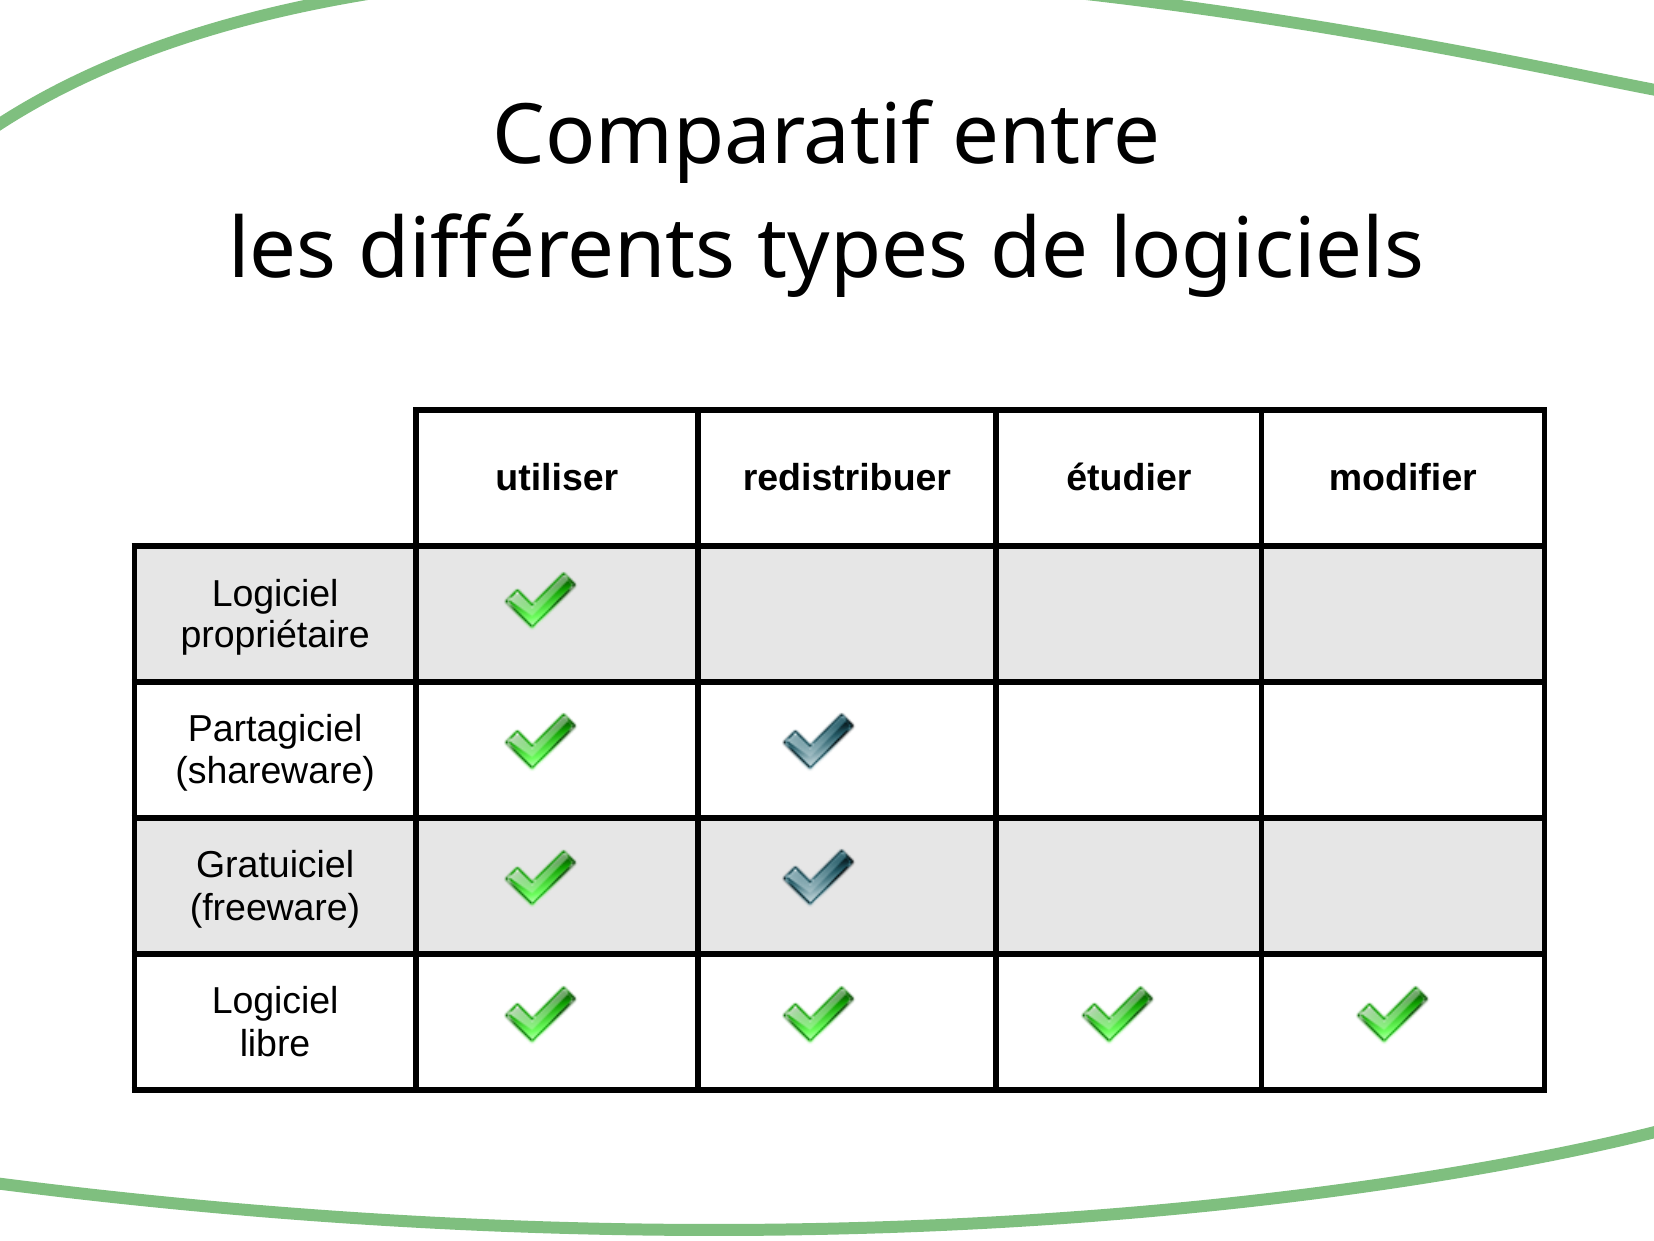

# Comparatif entre les différents types de logiciels
| | utiliser | redistribuer | étudier | modifier |
| --- | --- | --- | --- | --- |
| Logiciel propriétaire | | | | |
| Partagiciel (shareware) | | | | |
| Gratuiciel (freeware) | | | | |
| Logiciel libre | | | | |